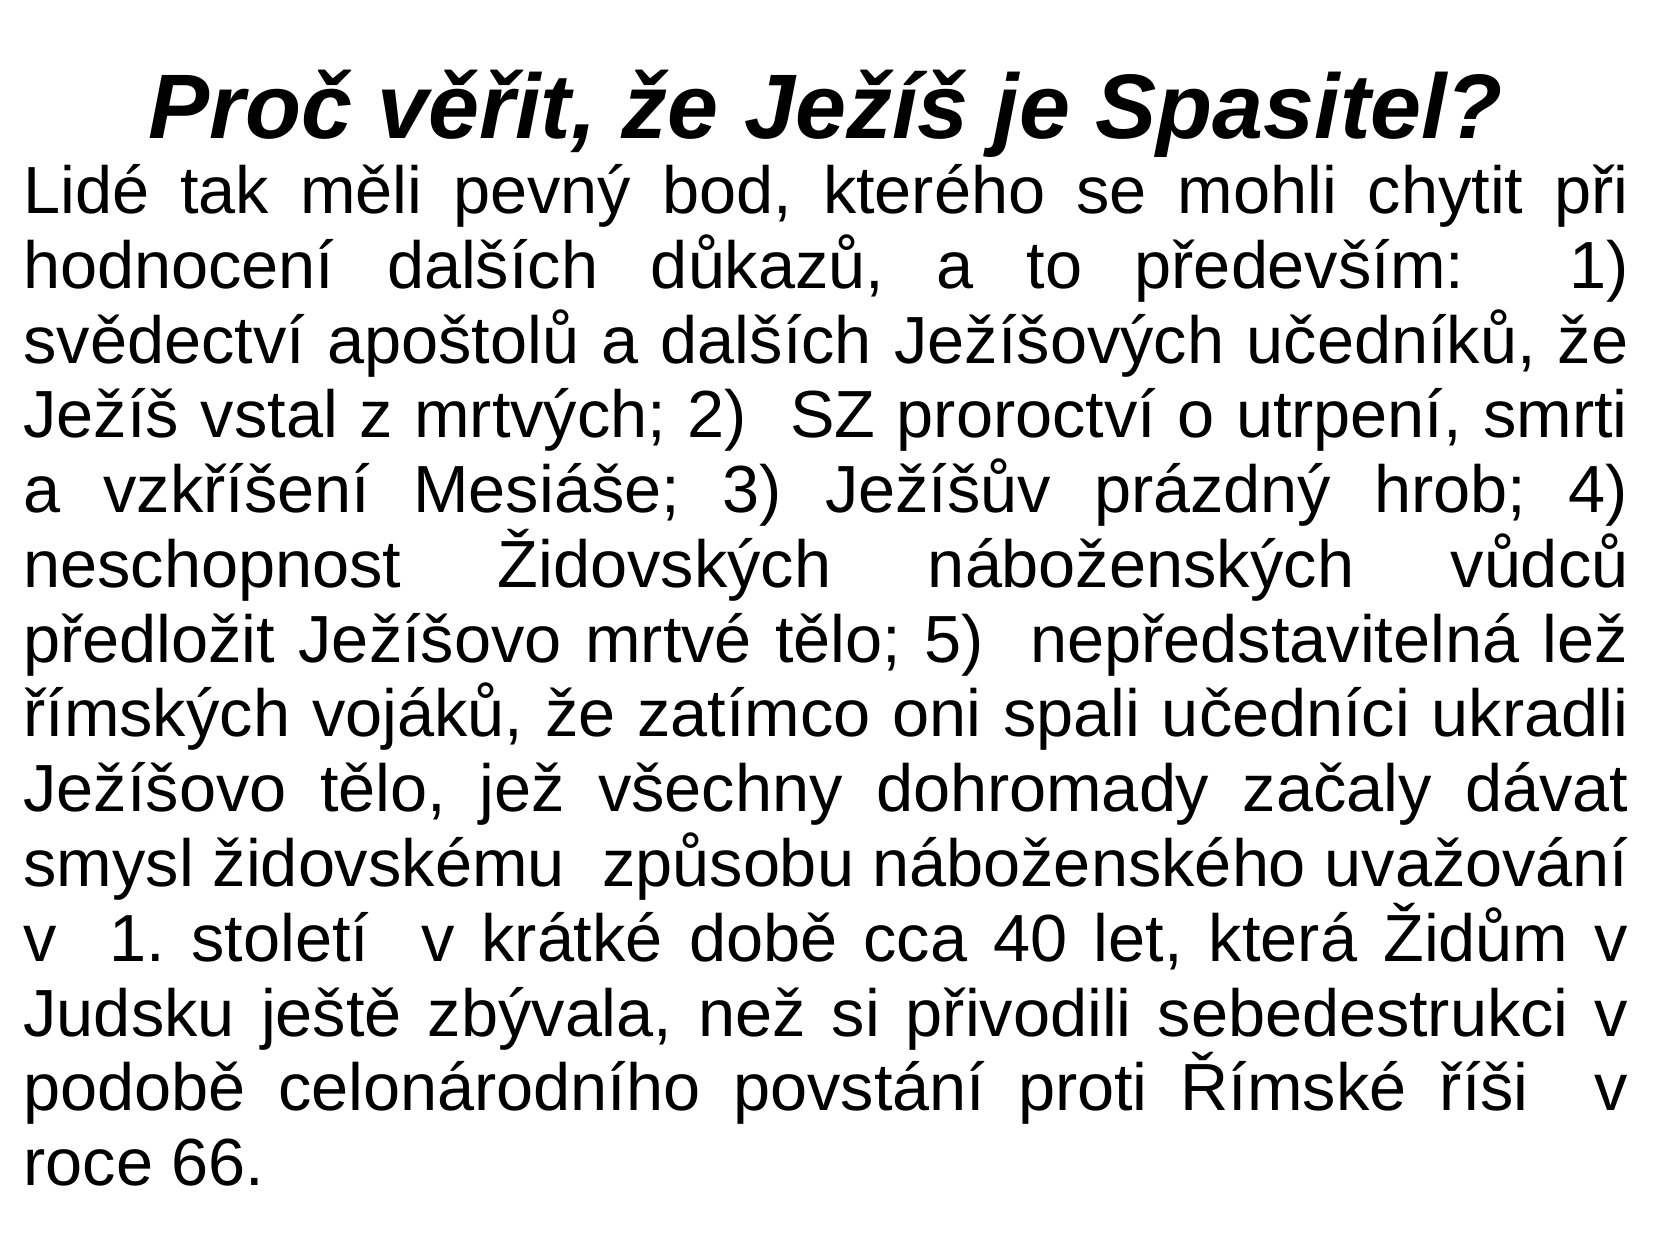

Lidé tak měli pevný bod, kterého se mohli chytit při hodnocení dalších důkazů, a to především: 1) svědectví apoštolů a dalších Ježíšových učedníků, že Ježíš vstal z mrtvých; 2) SZ proroctví o utrpení, smrti a vzkříšení Mesiáše; 3) Ježíšův prázdný hrob; 4) neschopnost Židovských náboženských vůdců předložit Ježíšovo mrtvé tělo; 5) nepředstavitelná lež římských vojáků, že zatímco oni spali učedníci ukradli Ježíšovo tělo, jež všechny dohromady začaly dávat smysl židovskému způsobu náboženského uvažování v 1. století v krátké době cca 40 let, která Židům v Judsku ještě zbývala, než si přivodili sebedestrukci v podobě celonárodního povstání proti Římské říši v roce 66.
# Proč věřit, že Ježíš je Spasitel?